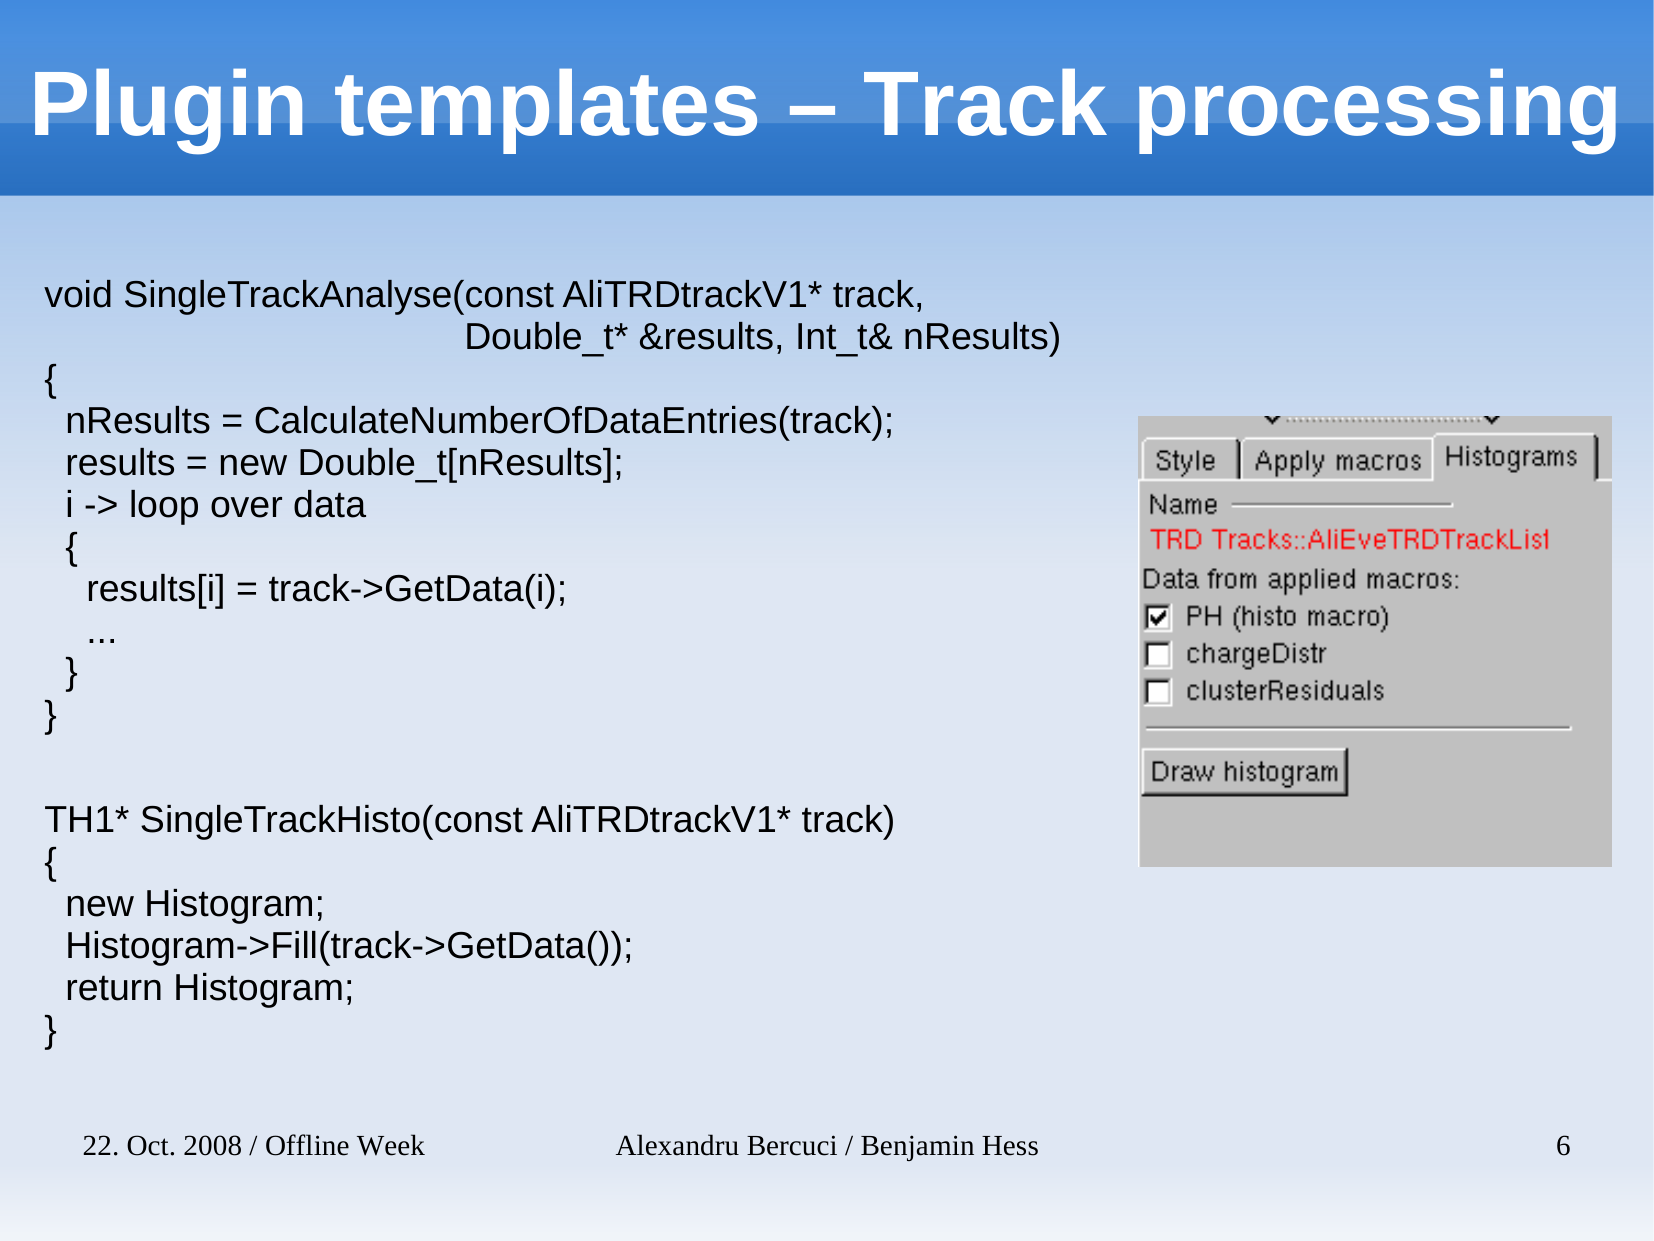

# Plugin templates – Track processing
void SingleTrackAnalyse(const AliTRDtrackV1* track,
 Double_t* &results, Int_t& nResults)
{
 nResults = CalculateNumberOfDataEntries(track);
 results = new Double_t[nResults];
 i -> loop over data
 {
 results[i] = track->GetData(i);
 ...
 }
}
TH1* SingleTrackHisto(const AliTRDtrackV1* track)
{
 new Histogram;
 Histogram->Fill(track->GetData());
 return Histogram;
}
22. Oct. 2008 / Offline Week
Alexandru Bercuci / Benjamin Hess
6